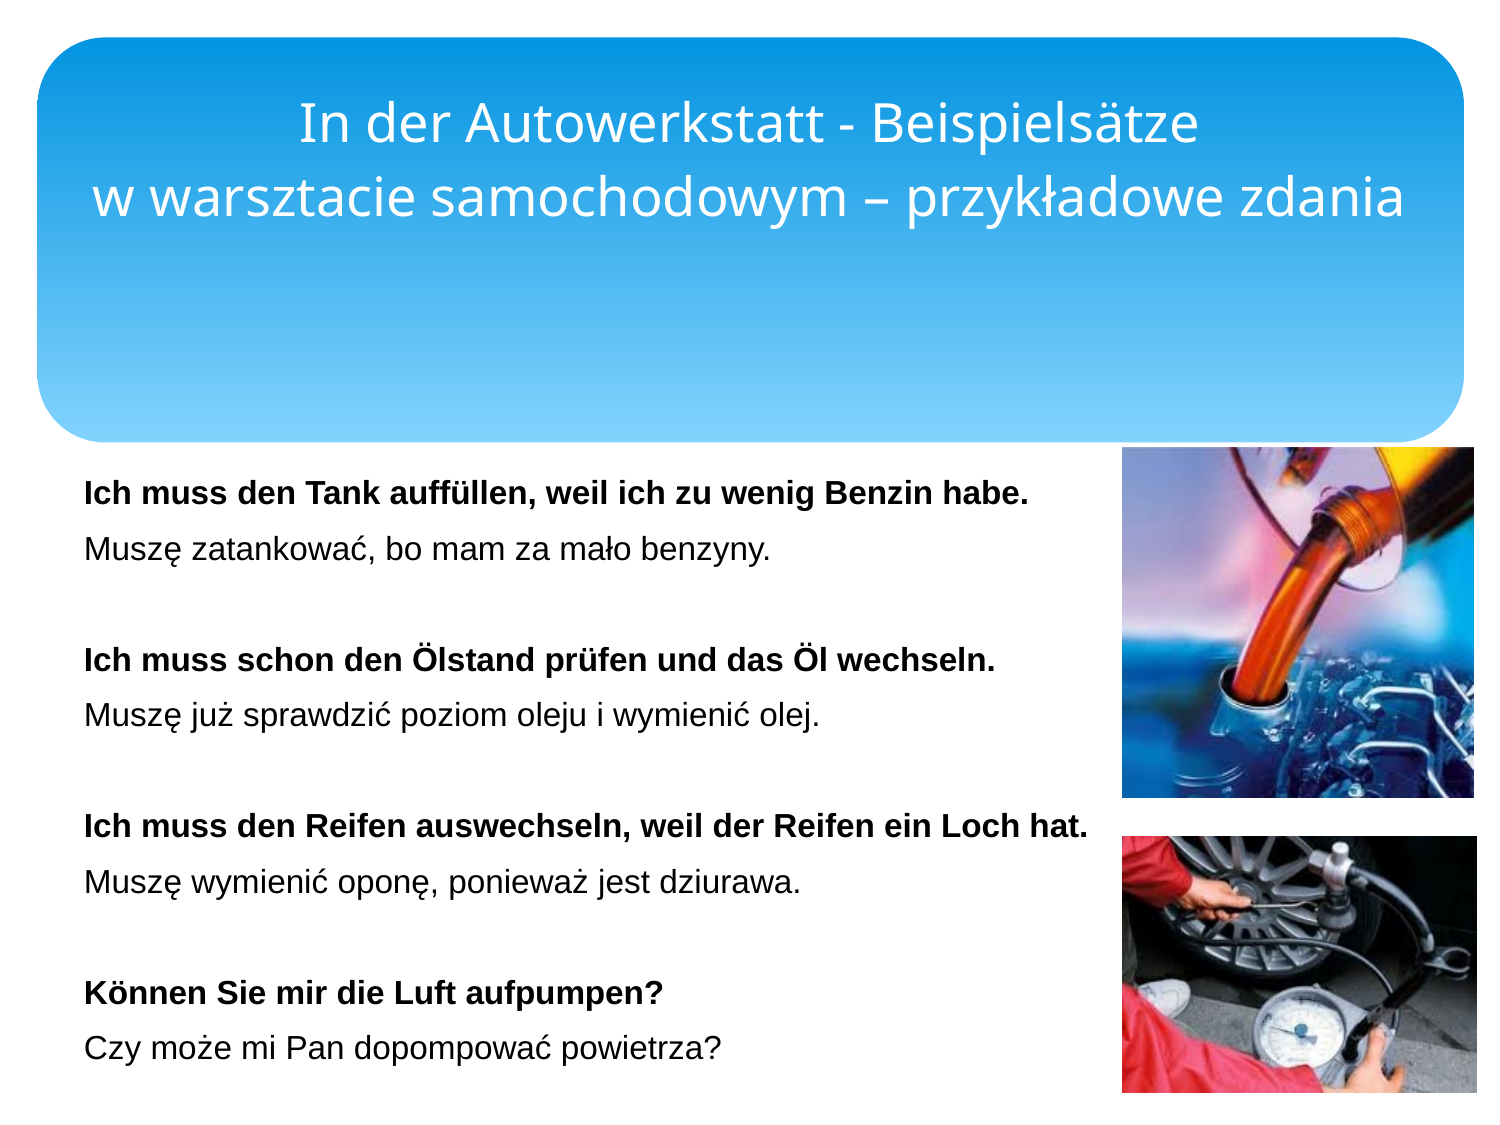

# In der Autowerkstatt - Beispielsätze w warsztacie samochodowym – przykładowe zdania
Ich muss den Tank auffüllen, weil ich zu wenig Benzin habe.
Muszę zatankować, bo mam za mało benzyny.
Ich muss schon den Ölstand prüfen und das Öl wechseln.
Muszę już sprawdzić poziom oleju i wymienić olej.
Ich muss den Reifen auswechseln, weil der Reifen ein Loch hat.
Muszę wymienić oponę, ponieważ jest dziurawa.
Können Sie mir die Luft aufpumpen?
Czy może mi Pan dopompować powietrza?